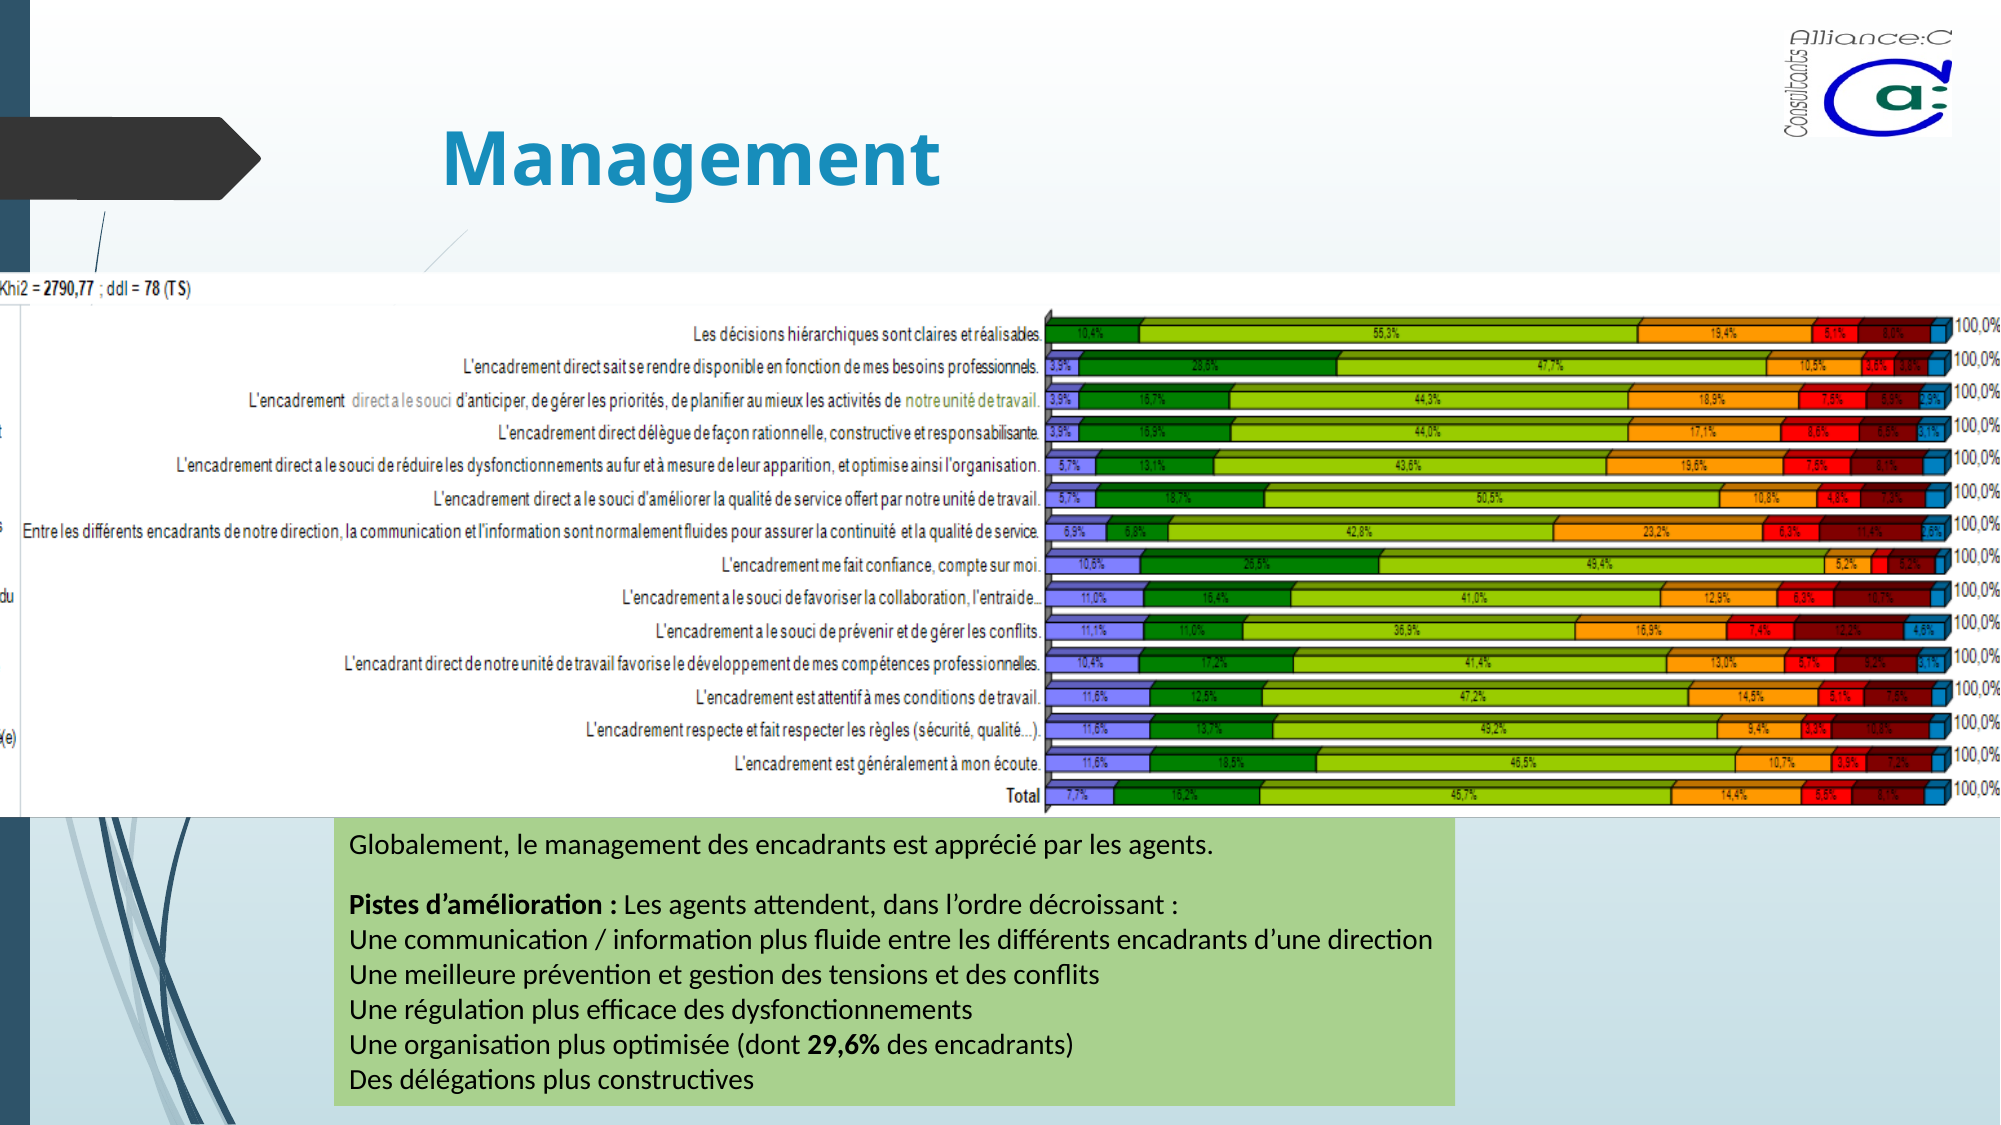

# Management
Globalement, le management des encadrants est apprécié par les agents.
Pistes d’amélioration : Les agents attendent, dans l’ordre décroissant :
Une communication / information plus fluide entre les différents encadrants d’une direction
Une meilleure prévention et gestion des tensions et des conflits
Une régulation plus efficace des dysfonctionnements
Une organisation plus optimisée (dont 29,6% des encadrants)
Des délégations plus constructives